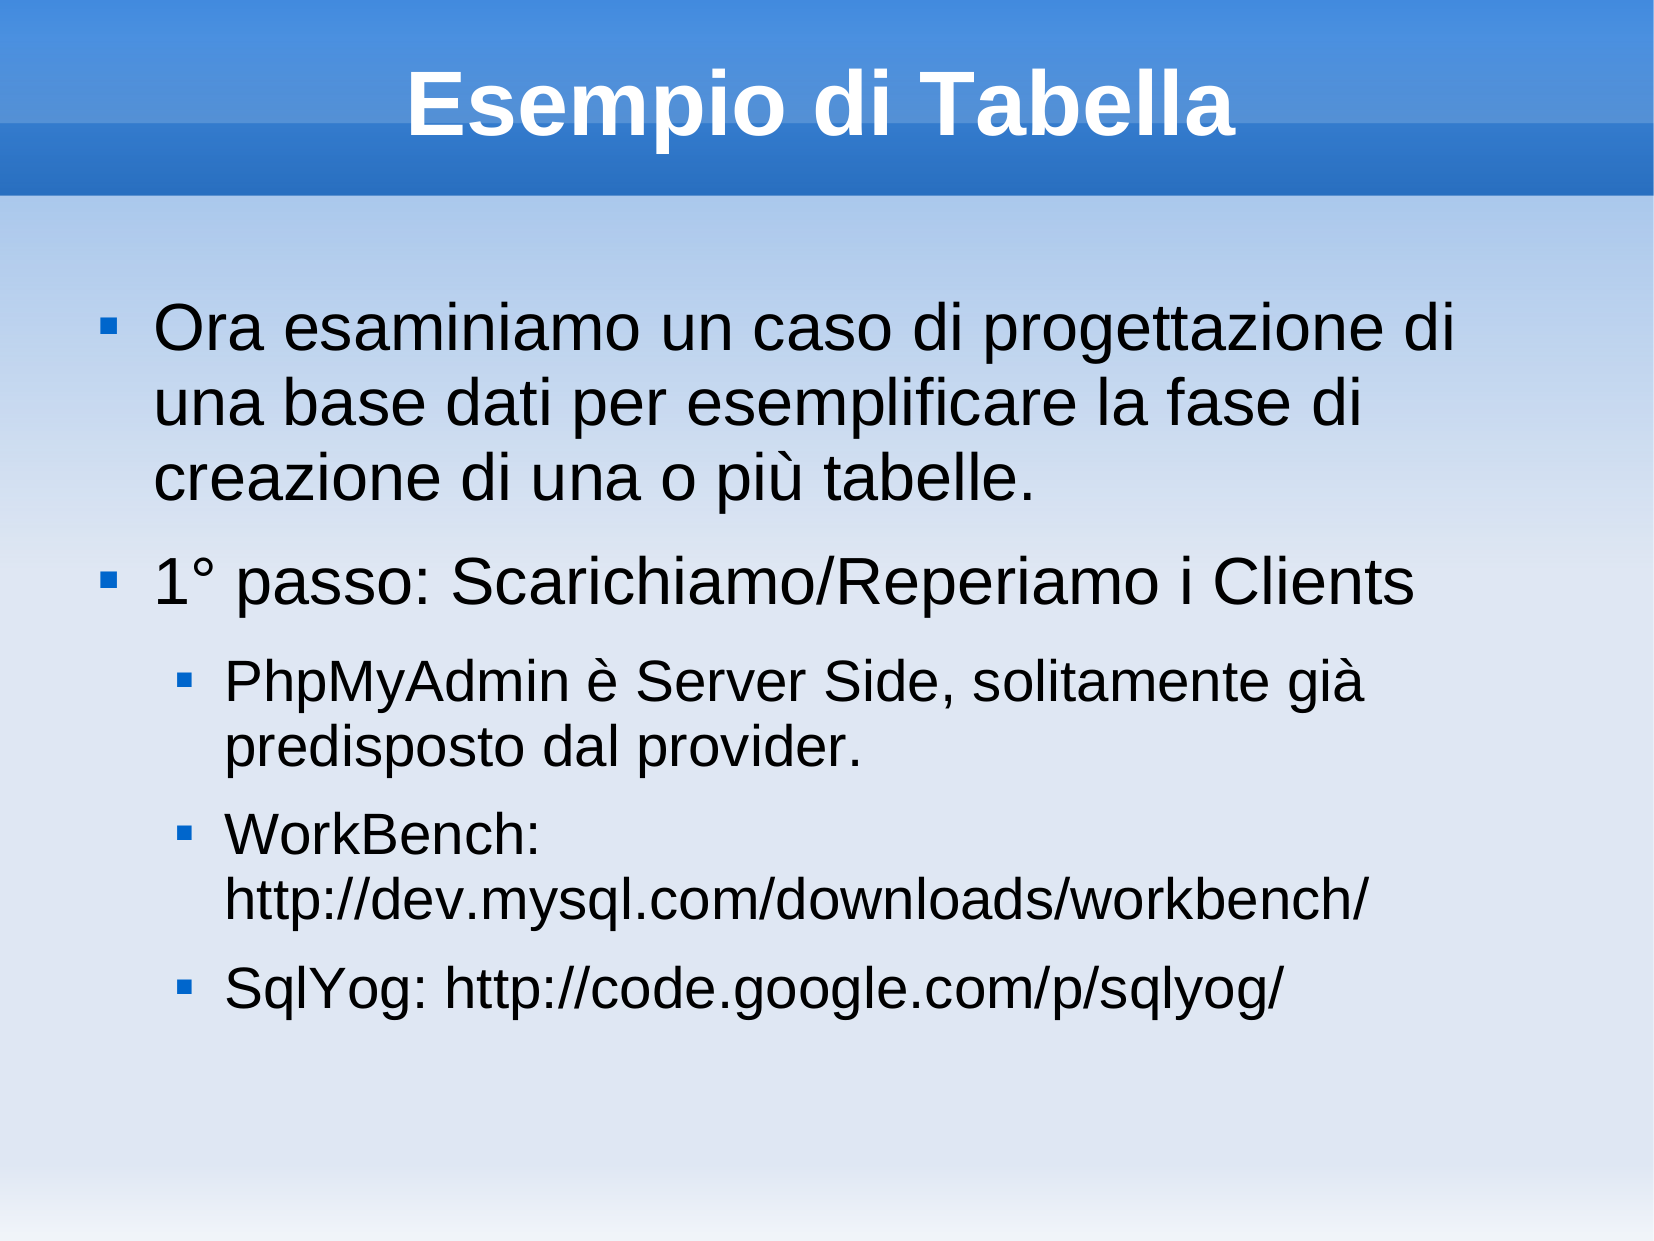

# Esempio di Tabella
Ora esaminiamo un caso di progettazione di una base dati per esemplificare la fase di creazione di una o più tabelle.
1° passo: Scarichiamo/Reperiamo i Clients
PhpMyAdmin è Server Side, solitamente già predisposto dal provider.
WorkBench: http://dev.mysql.com/downloads/workbench/
SqlYog: http://code.google.com/p/sqlyog/